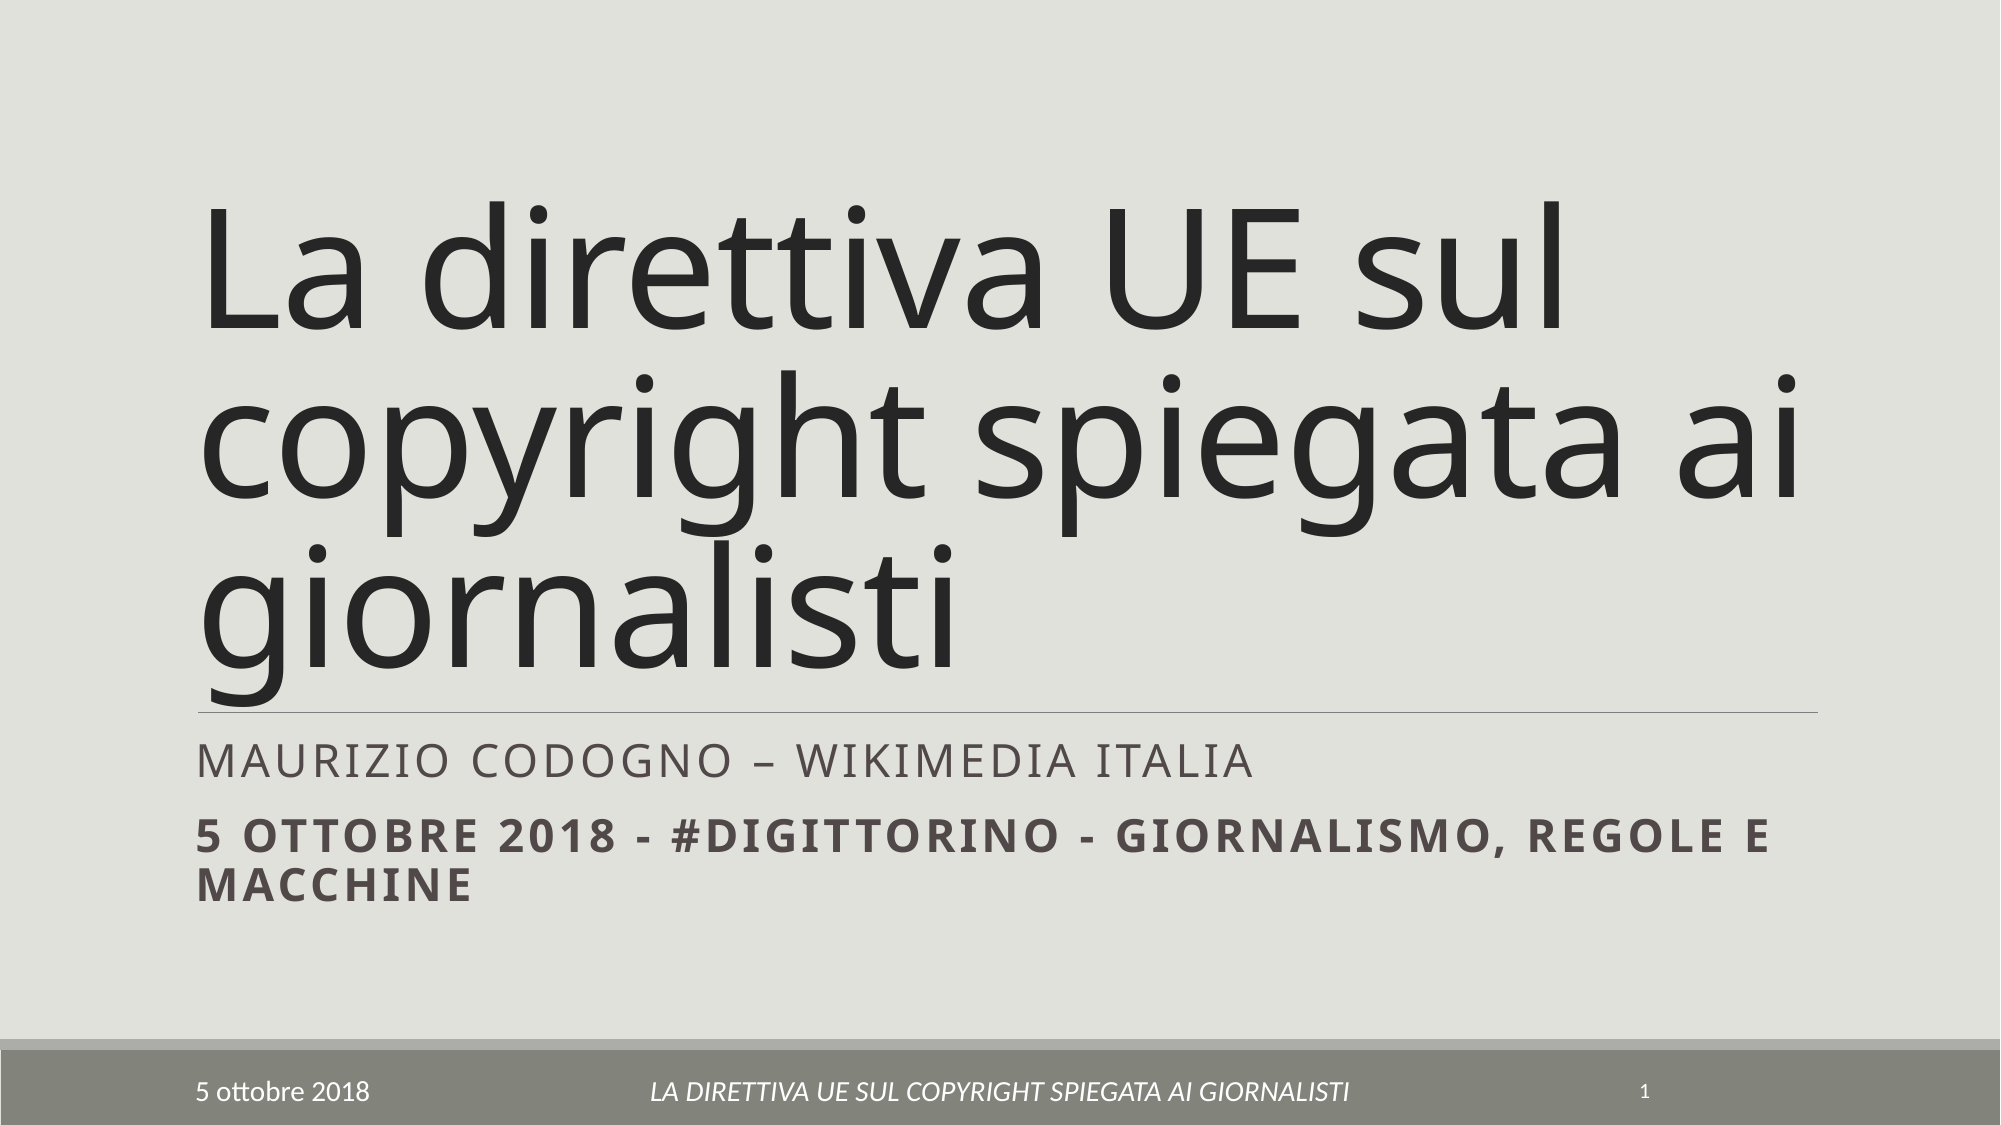

# La direttiva UE sul copyright spiegata ai giornalisti
Maurizio codogno – Wikimedia Italia
5 ottobre 2018 - #digitTorino - Giornalismo, regole e macchine
5 ottobre 2018
La direttiva Ue sul copyright spiegata ai giornalisti